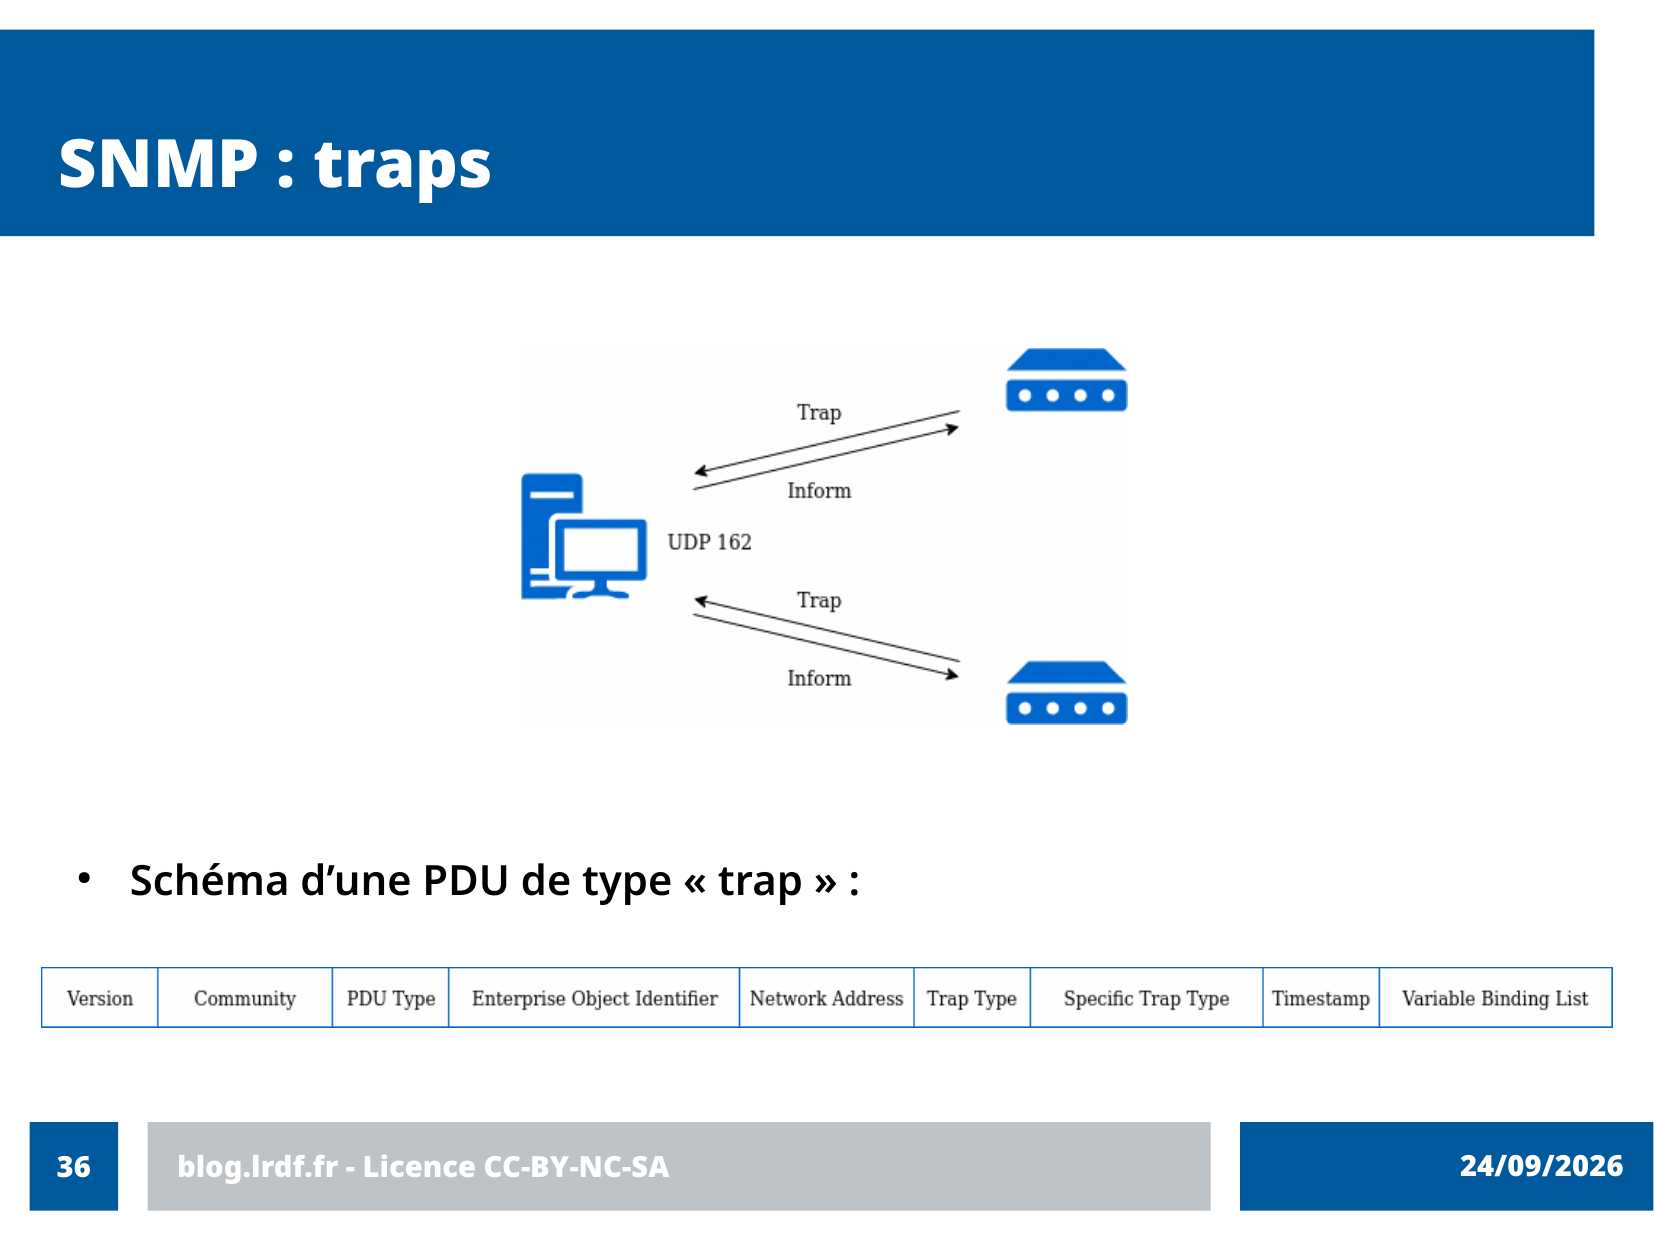

# SNMP : traps
Schéma d’une PDU de type « trap » :
36
blog.lrdf.fr - Licence CC-BY-NC-SA